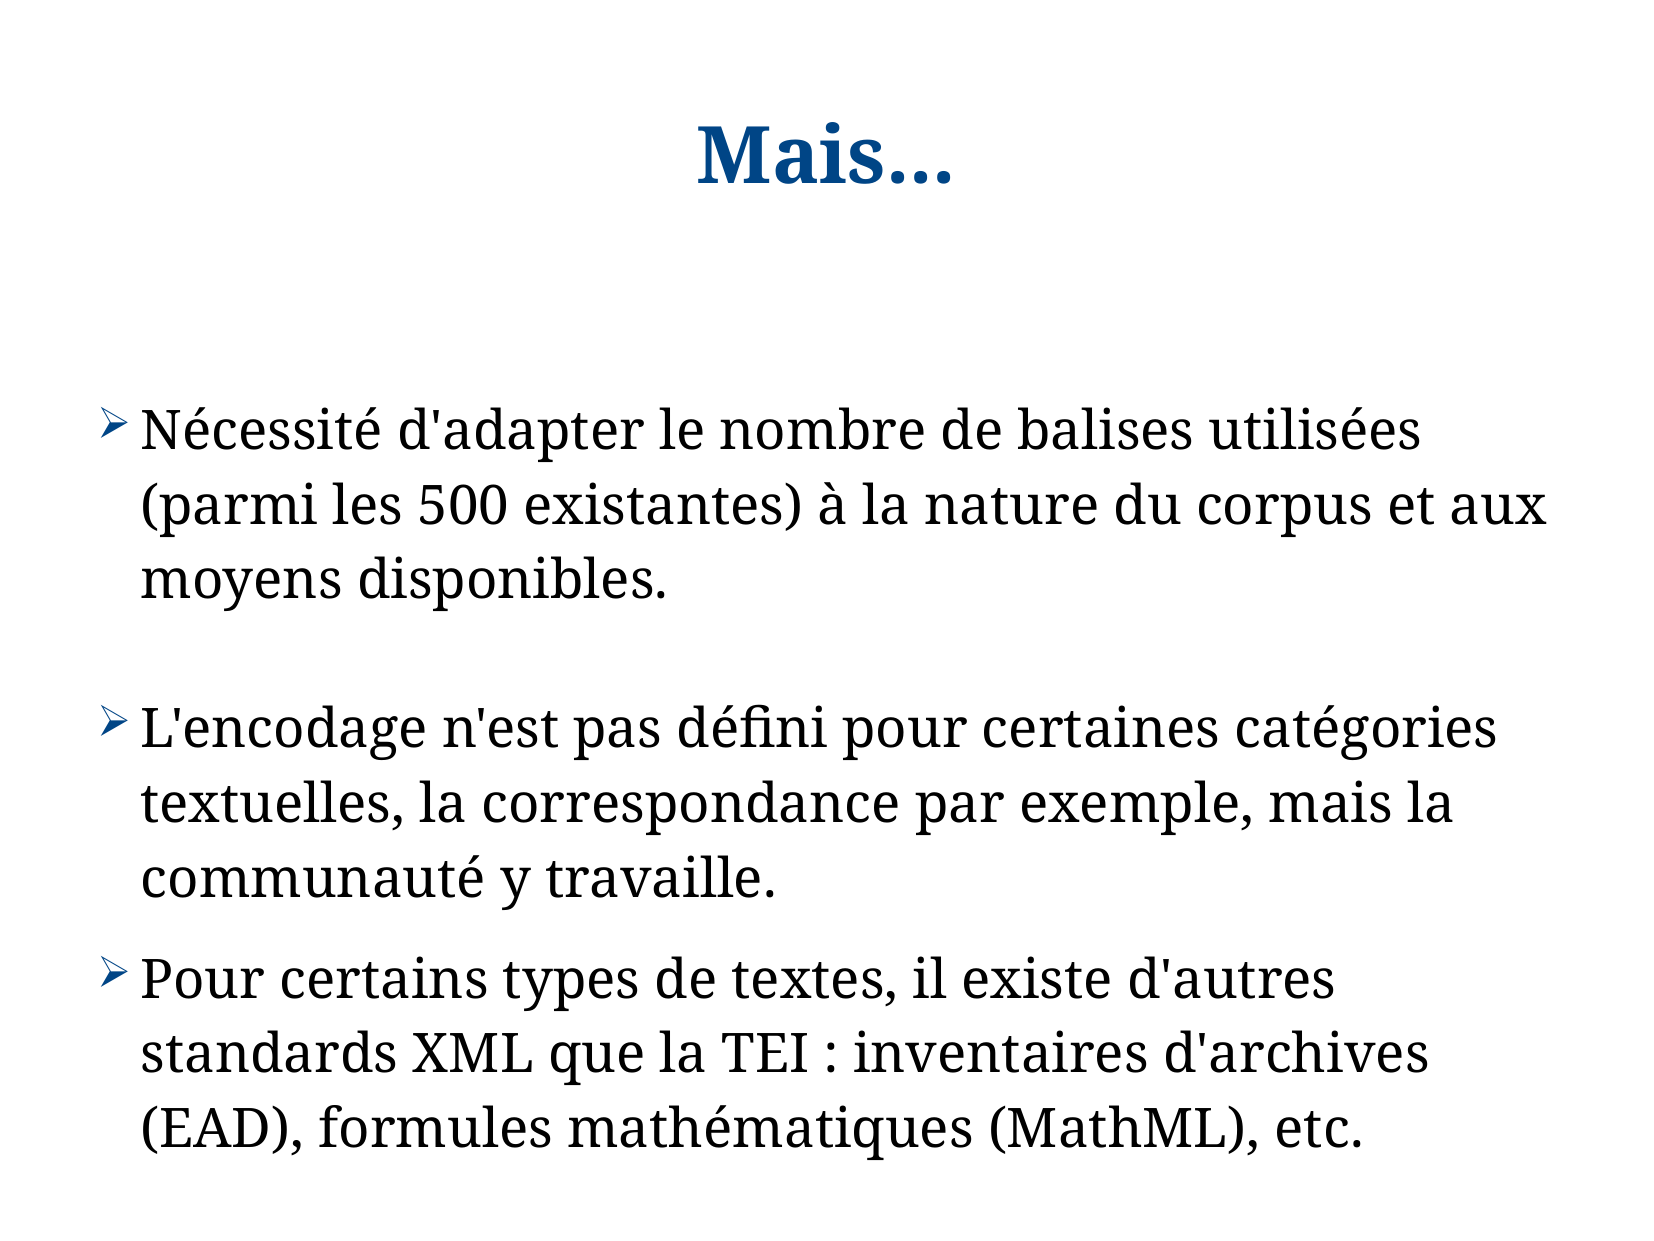

# Mais...
Nécessité d'adapter le nombre de balises utilisées (parmi les 500 existantes) à la nature du corpus et aux moyens disponibles.
L'encodage n'est pas défini pour certaines catégories textuelles, la correspondance par exemple, mais la communauté y travaille.
Pour certains types de textes, il existe d'autres standards XML que la TEI : inventaires d'archives (EAD), formules mathématiques (MathML), etc.